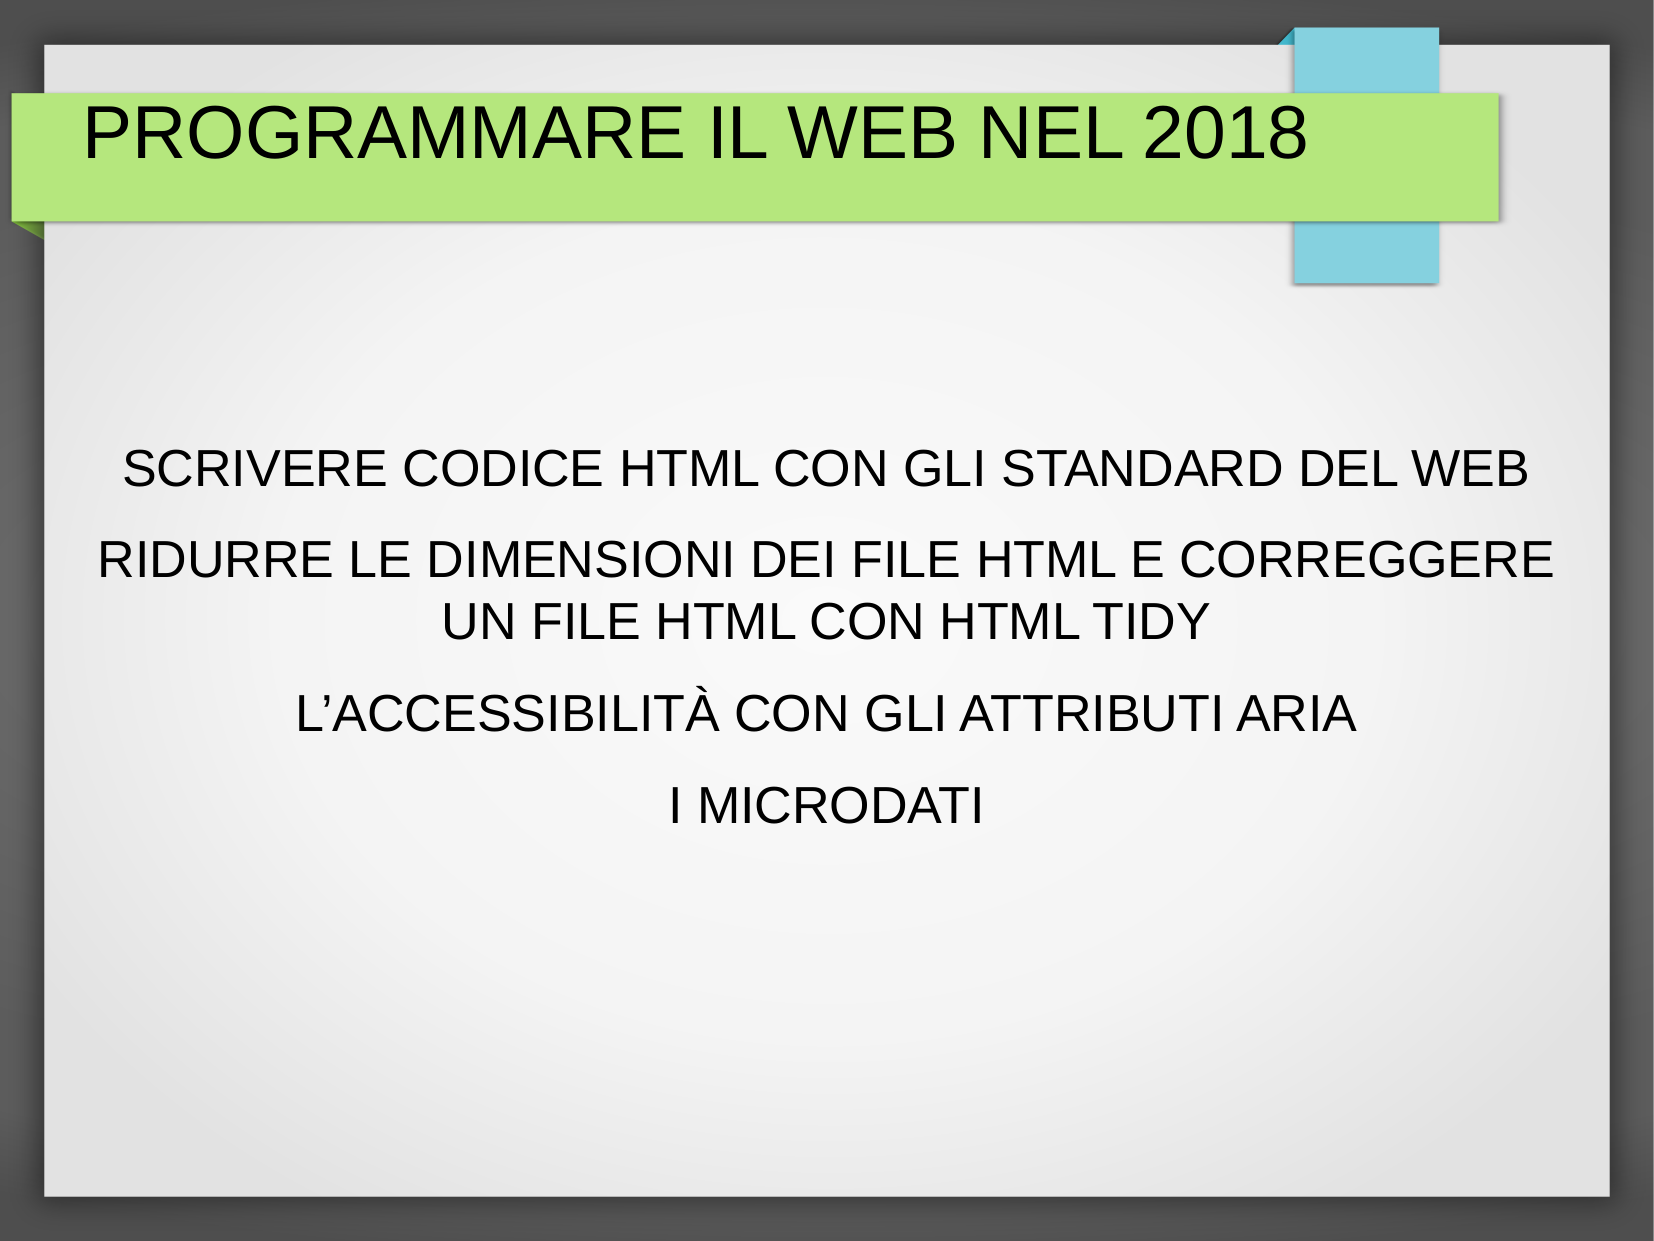

# PROGRAMMARE IL WEB NEL 2018
SCRIVERE CODICE HTML CON GLI STANDARD DEL WEB
RIDURRE LE DIMENSIONI DEI FILE HTML E CORREGGERE UN FILE HTML CON HTML TIDY
L’ACCESSIBILITÀ CON GLI ATTRIBUTI ARIA
I MICRODATI